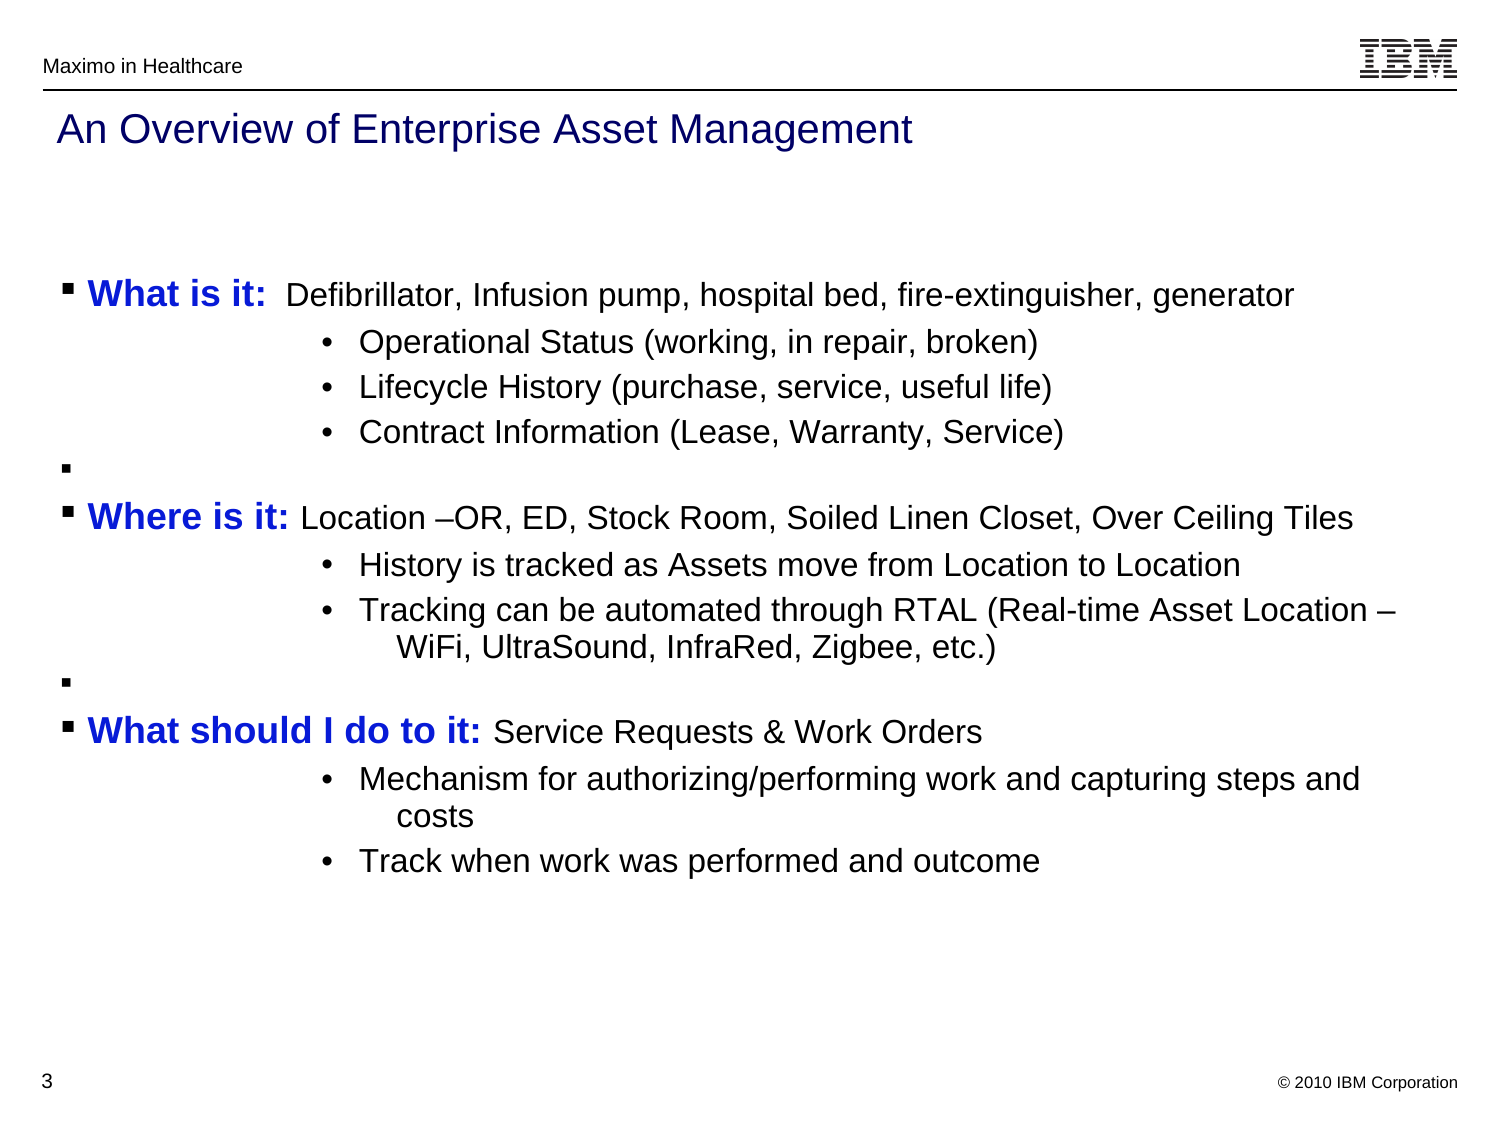

# An Overview of Enterprise Asset Management
What is it: Defibrillator, Infusion pump, hospital bed, fire-extinguisher, generator
Operational Status (working, in repair, broken)
Lifecycle History (purchase, service, useful life)
Contract Information (Lease, Warranty, Service)
Where is it: Location –OR, ED, Stock Room, Soiled Linen Closet, Over Ceiling Tiles
History is tracked as Assets move from Location to Location
Tracking can be automated through RTAL (Real-time Asset Location – WiFi, UltraSound, InfraRed, Zigbee, etc.)
What should I do to it: Service Requests & Work Orders
Mechanism for authorizing/performing work and capturing steps and costs
Track when work was performed and outcome